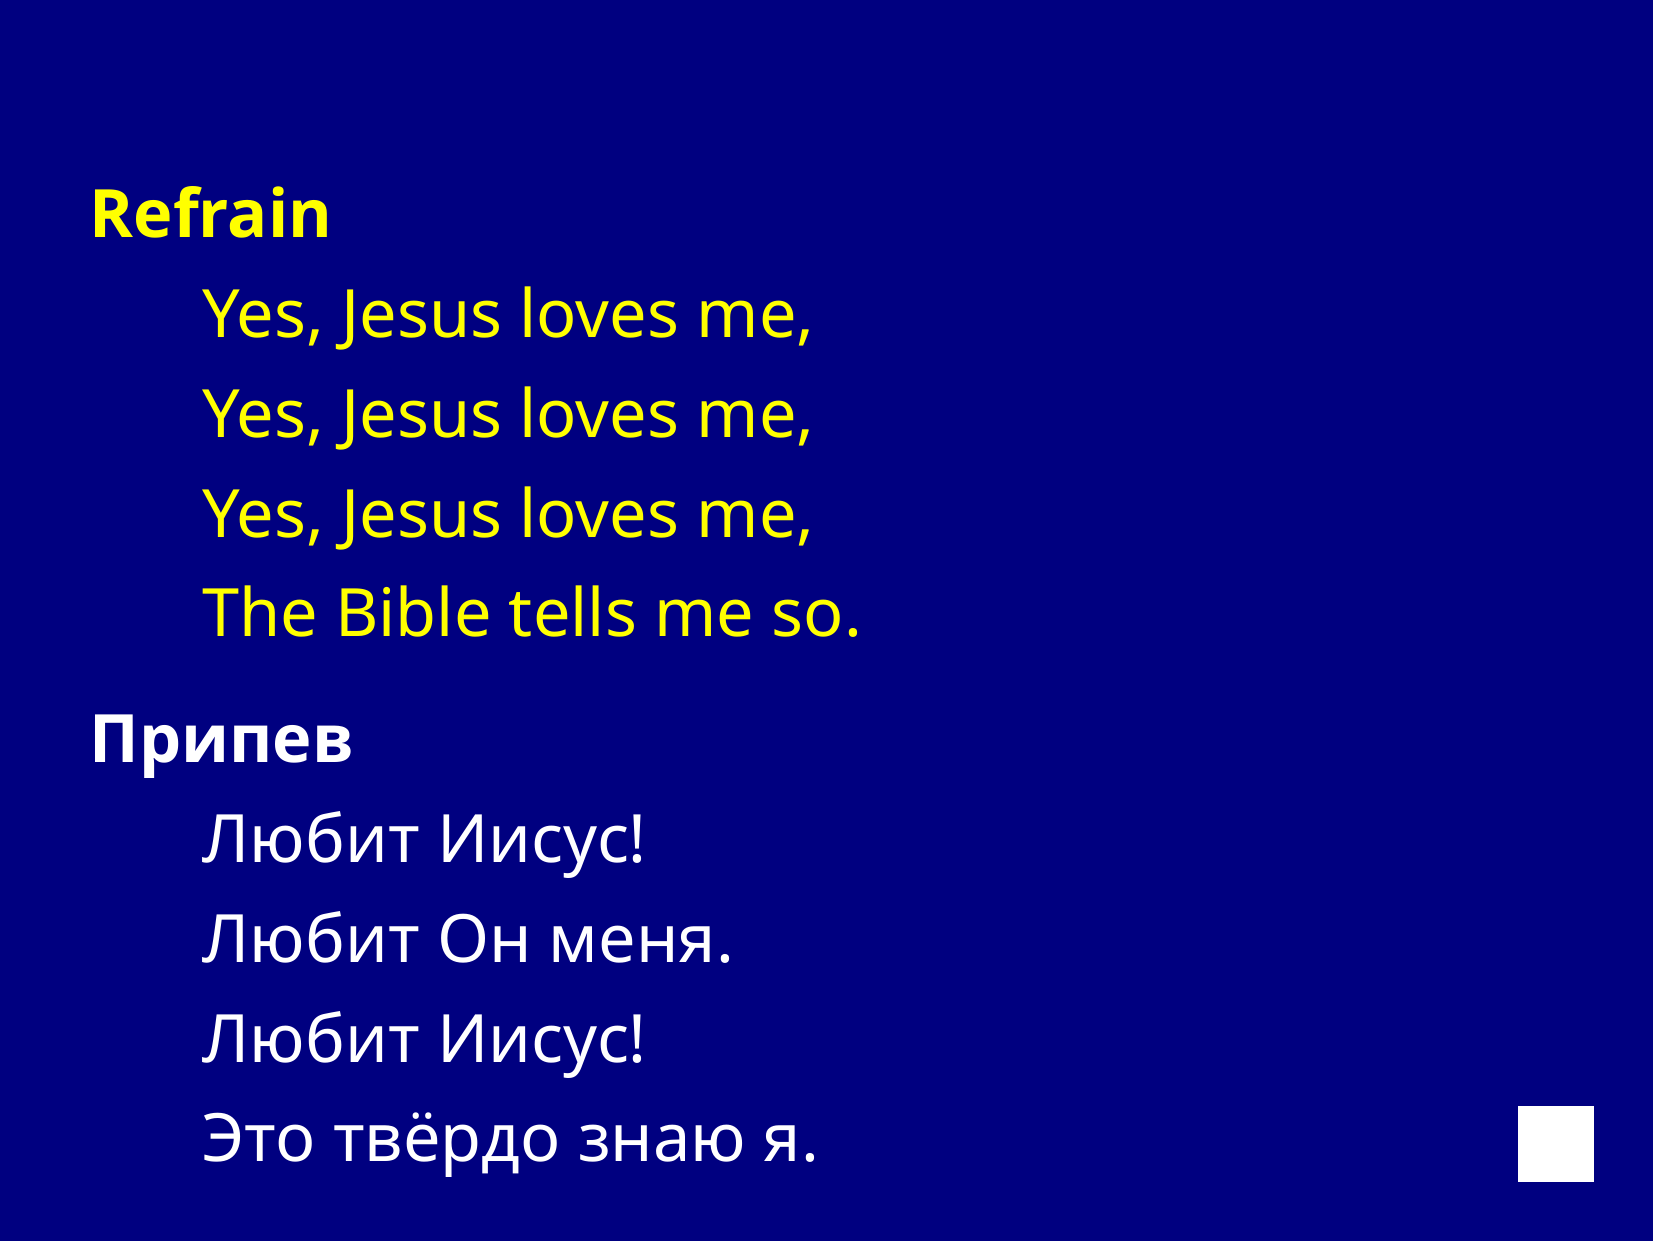

Refrain
	Yes, Jesus loves me,
	Yes, Jesus loves me,
	Yes, Jesus loves me,
	The Bible tells me so.
Припев
	Любит Иисус!
	Любит Он меня.
	Любит Иисус!
	Это твёрдо знаю я.